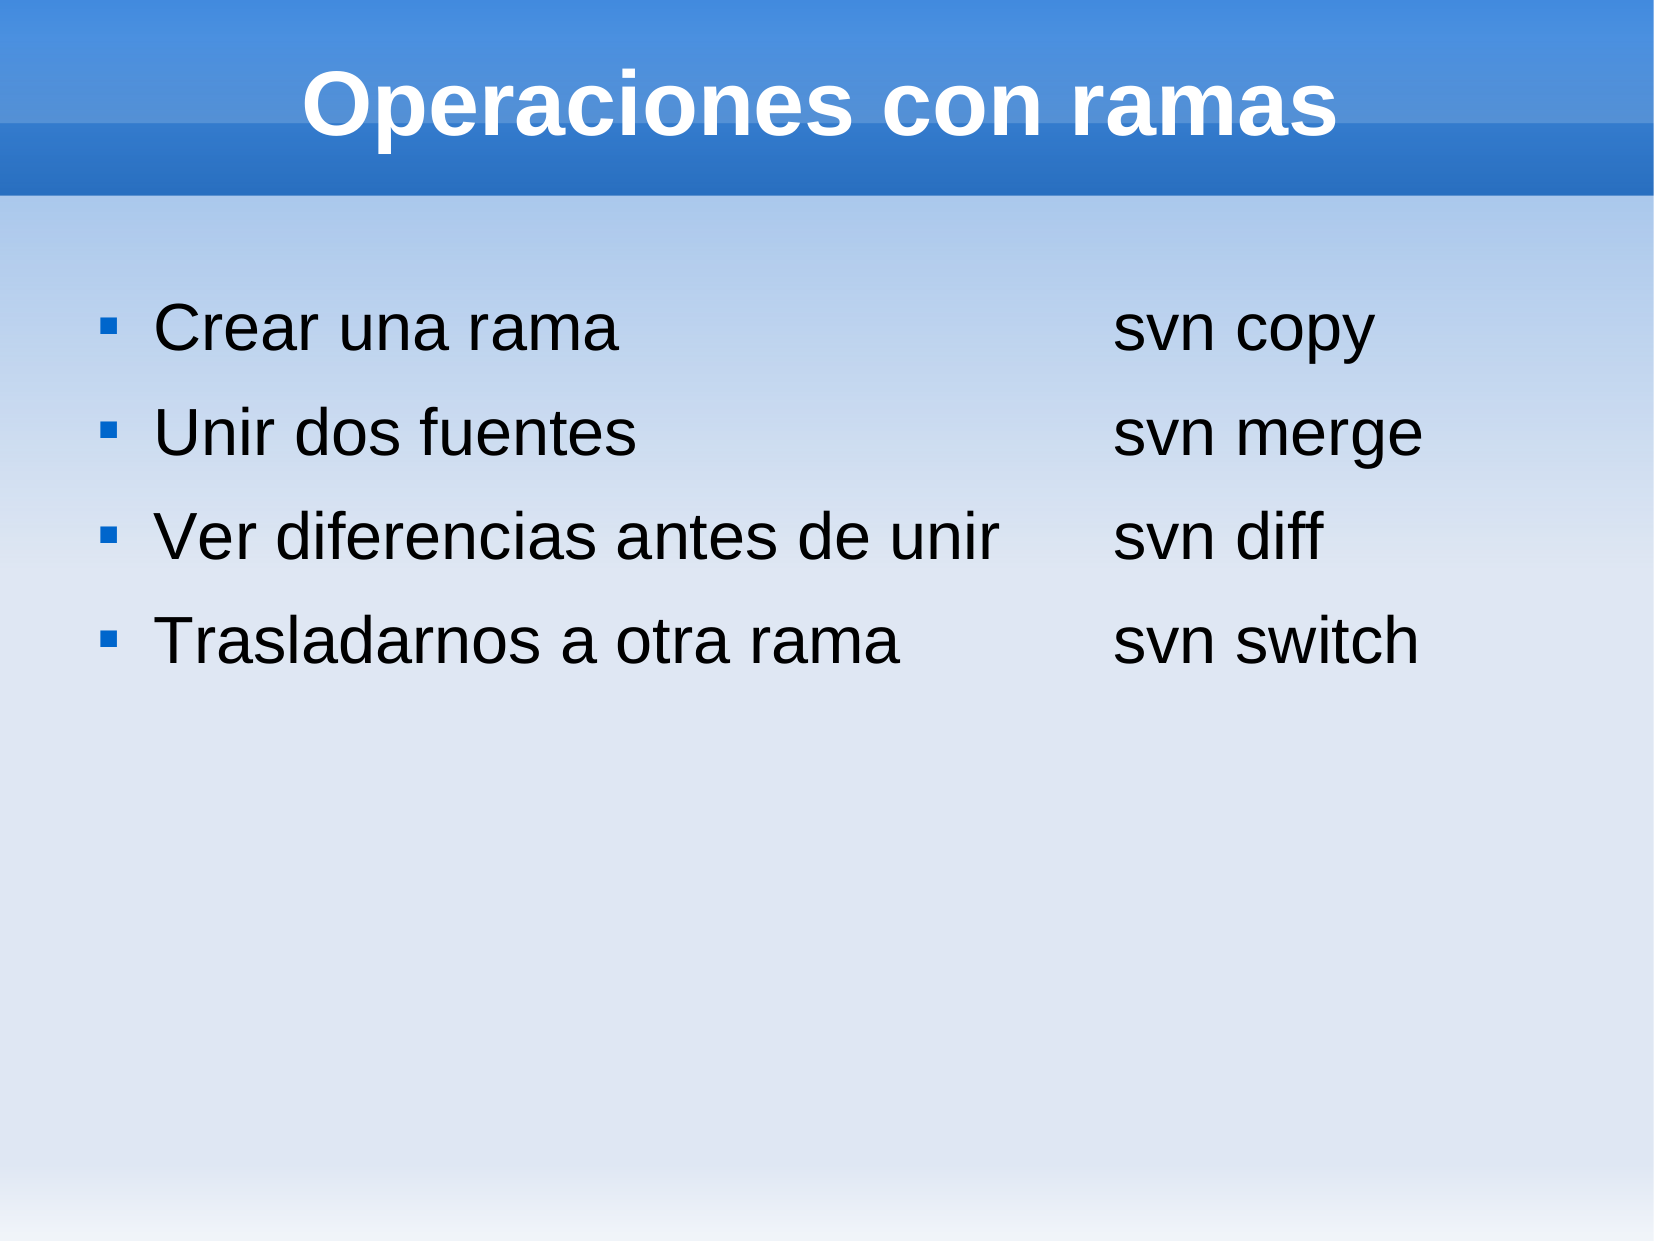

# Operaciones con ramas
Crear una rama							svn copy
Unir dos fuentes							svn merge
Ver diferencias antes de unir		svn diff
Trasladarnos a otra rama			svn switch